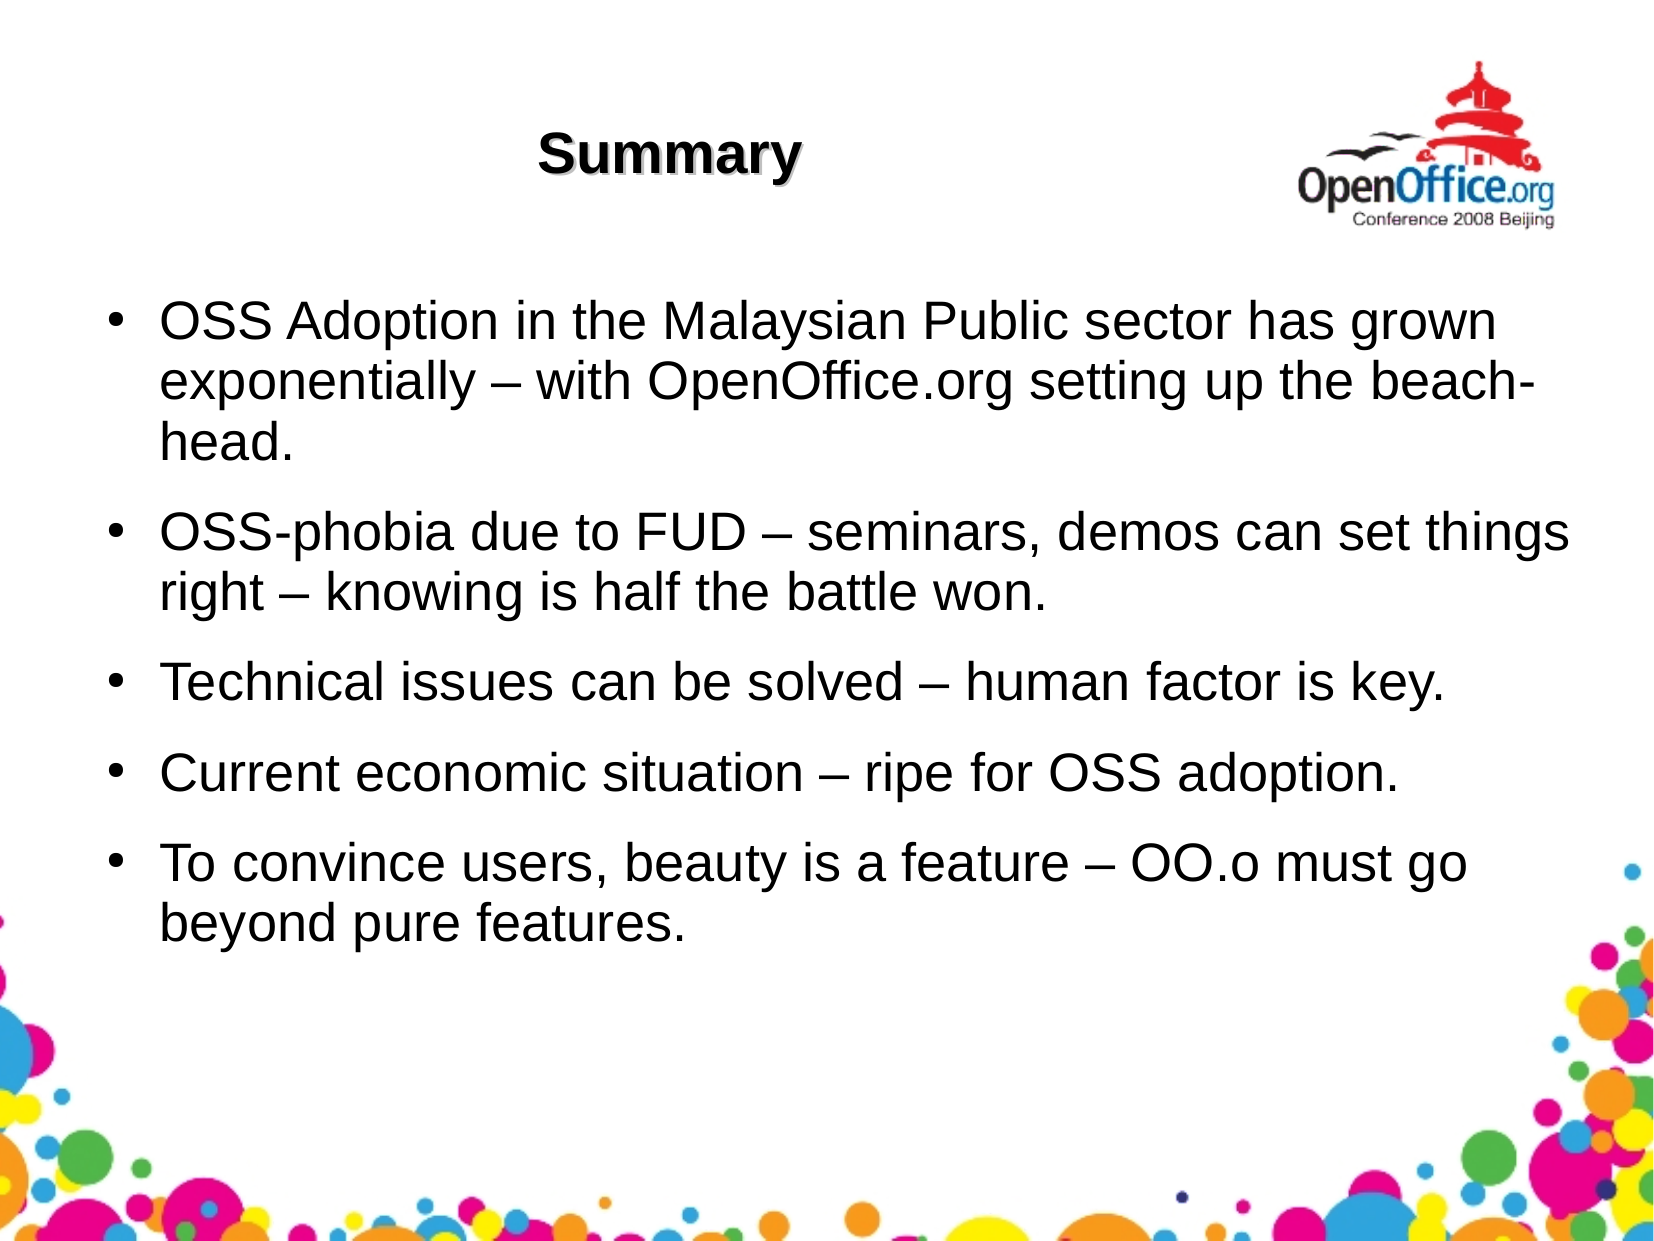

# Summary
OSS Adoption in the Malaysian Public sector has grown exponentially – with OpenOffice.org setting up the beach-head.
OSS-phobia due to FUD – seminars, demos can set things right – knowing is half the battle won.
Technical issues can be solved – human factor is key.
Current economic situation – ripe for OSS adoption.
To convince users, beauty is a feature – OO.o must go beyond pure features.